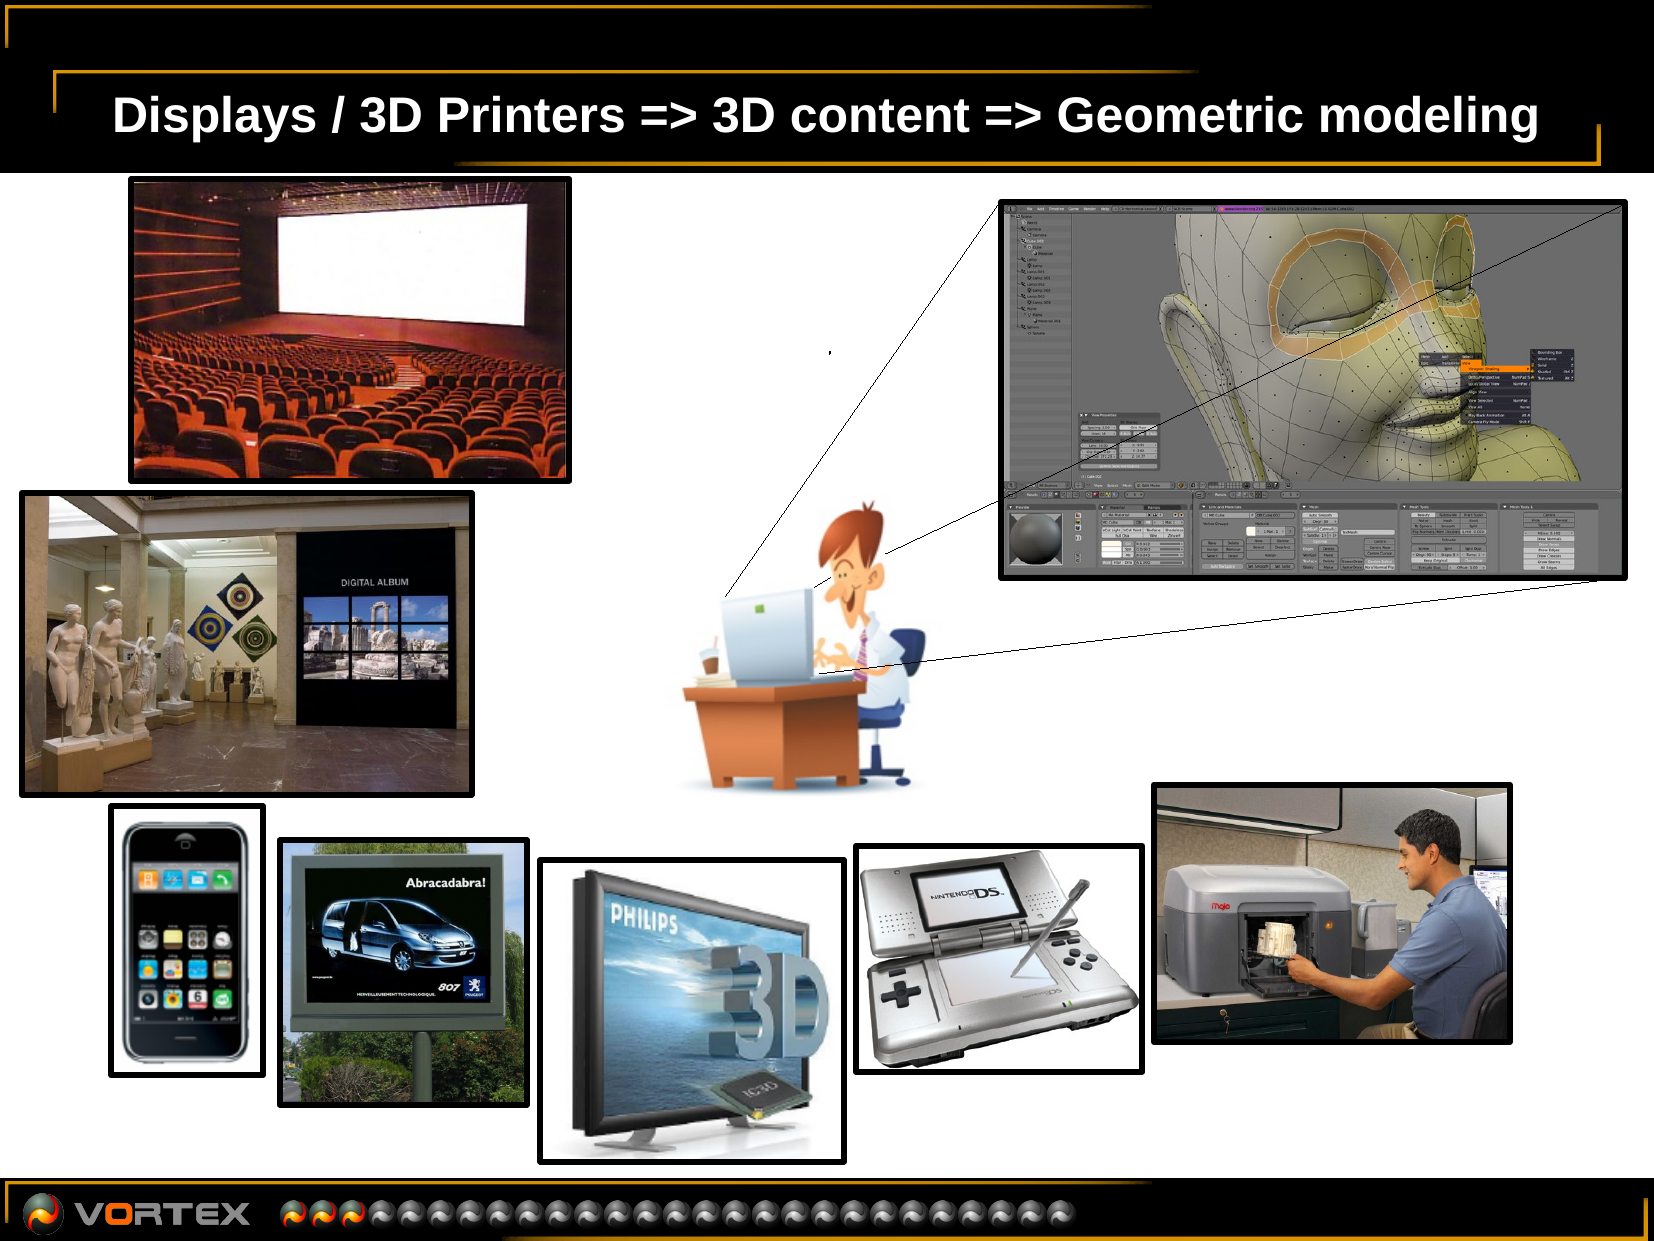

# Displays / 3D Printers => 3D content => Geometric modeling